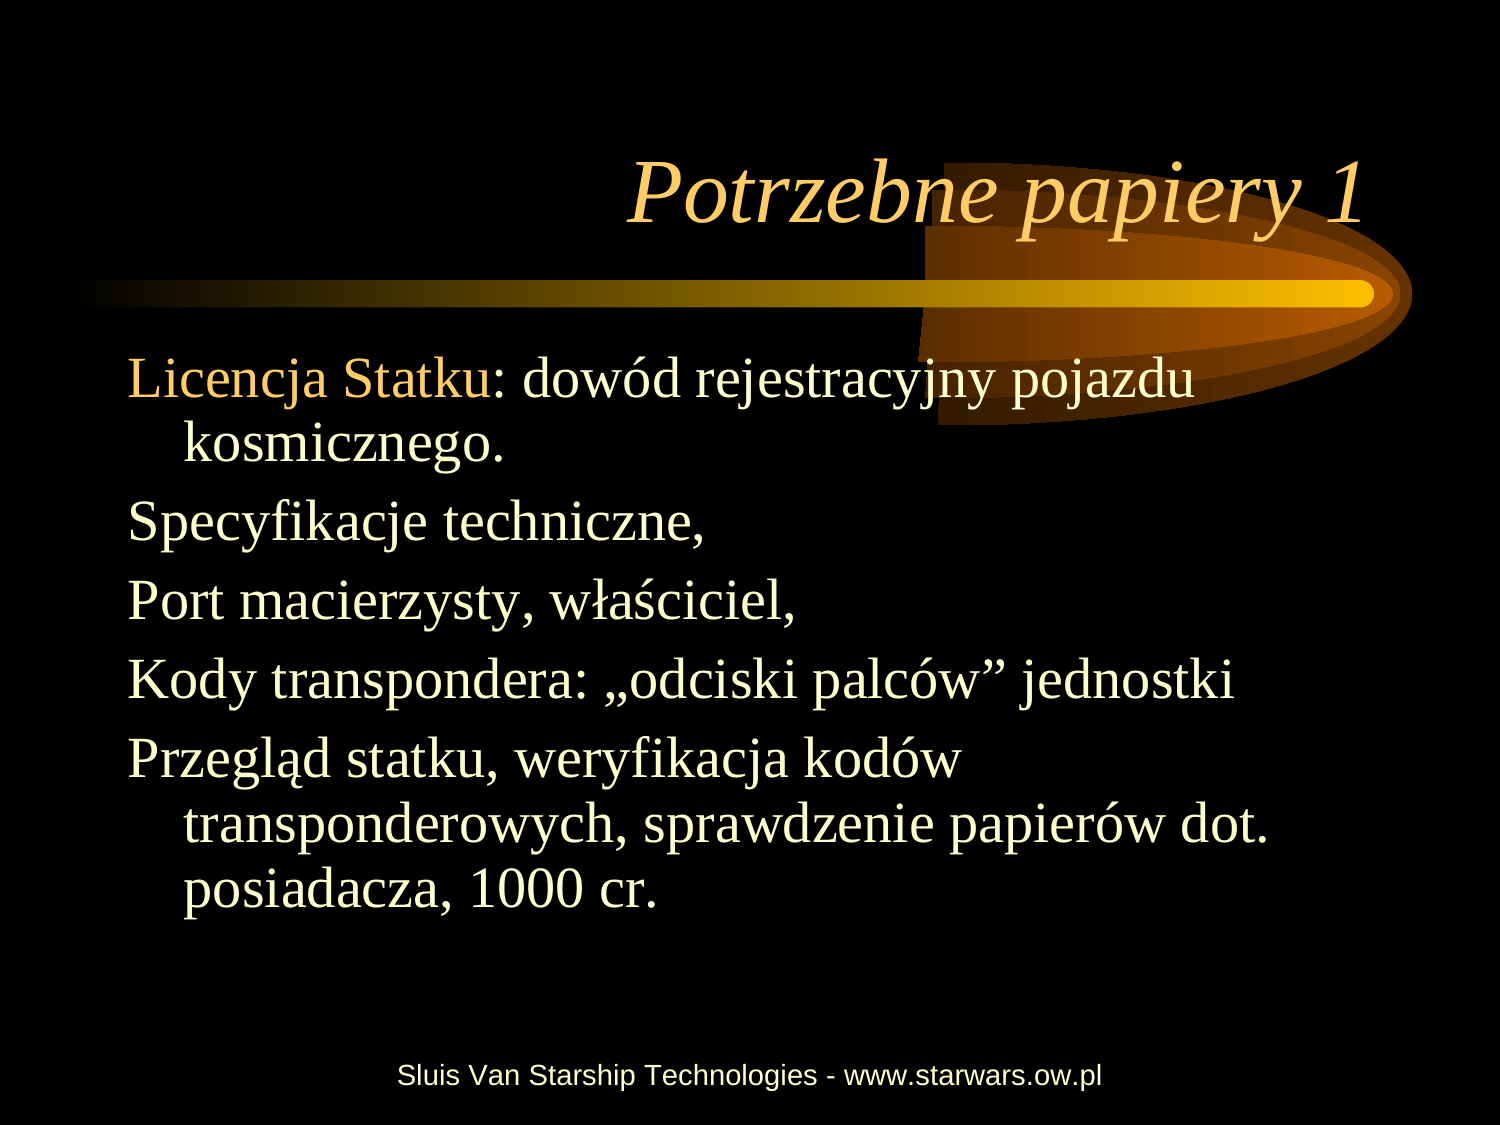

# Potrzebne papiery 1
Licencja Statku: dowód rejestracyjny pojazdu kosmicznego.
Specyfikacje techniczne,
Port macierzysty, właściciel,
Kody transpondera: „odciski palców” jednostki
Przegląd statku, weryfikacja kodów transponderowych, sprawdzenie papierów dot. posiadacza, 1000 cr.
Sluis Van Starship Technologies - www.starwars.ow.pl